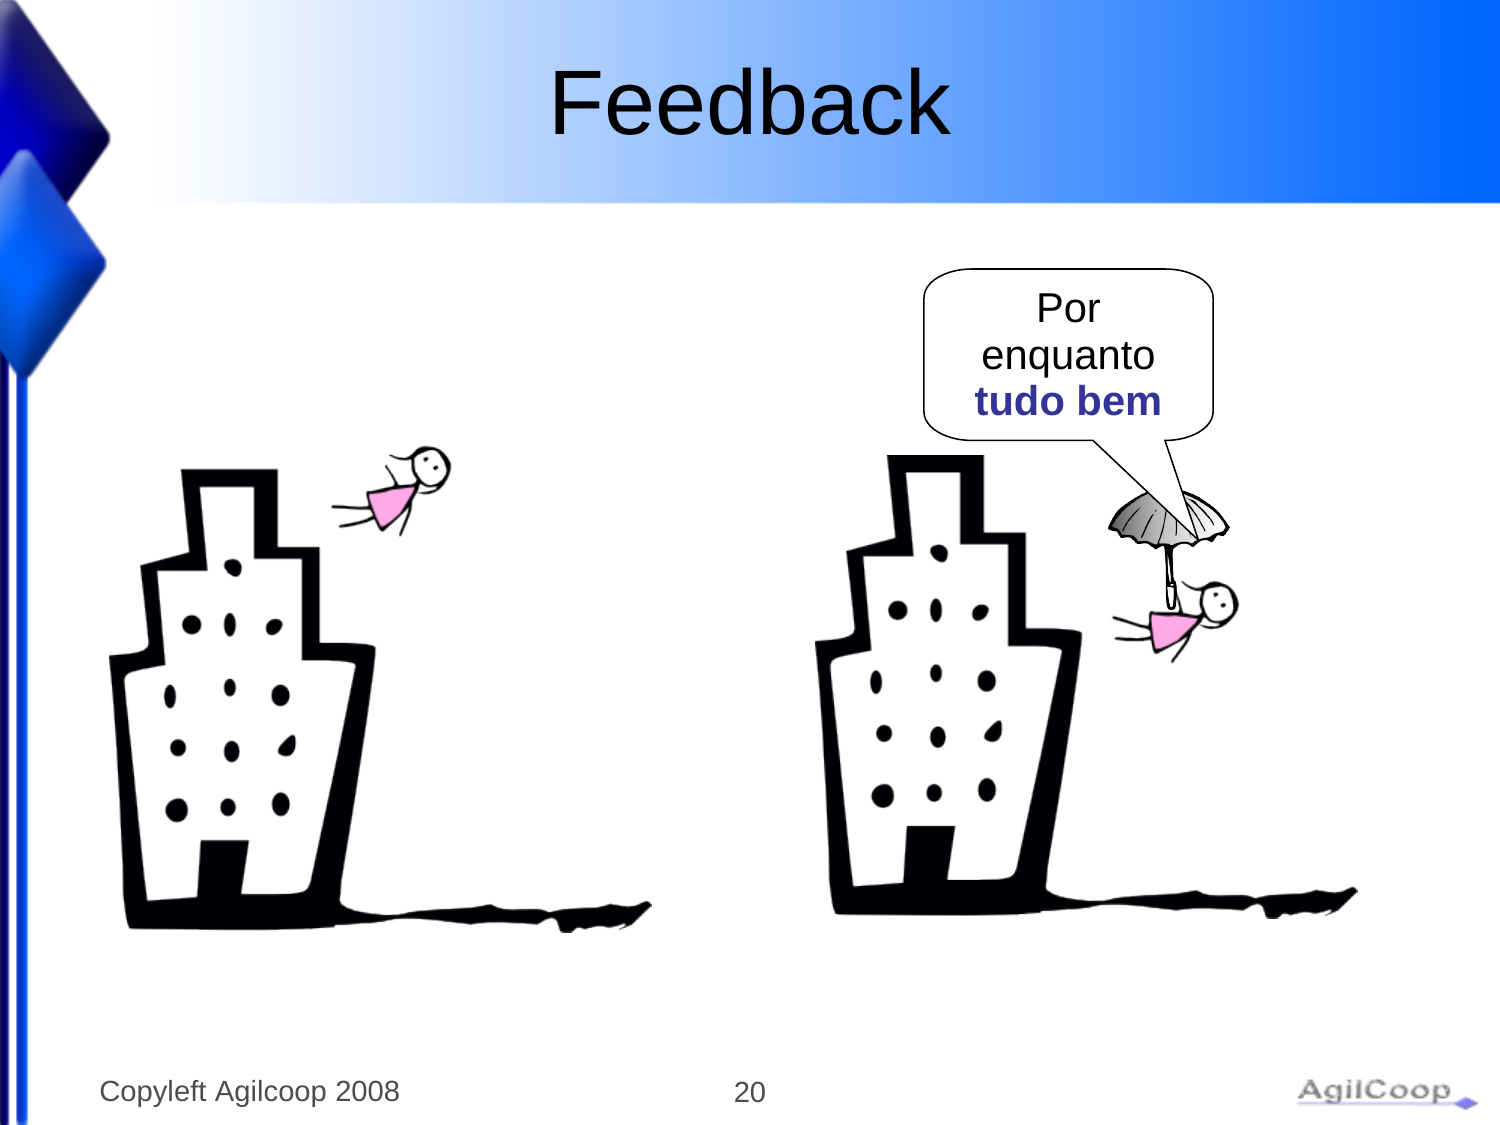

# Feedback
Por enquanto
tudo bem
20